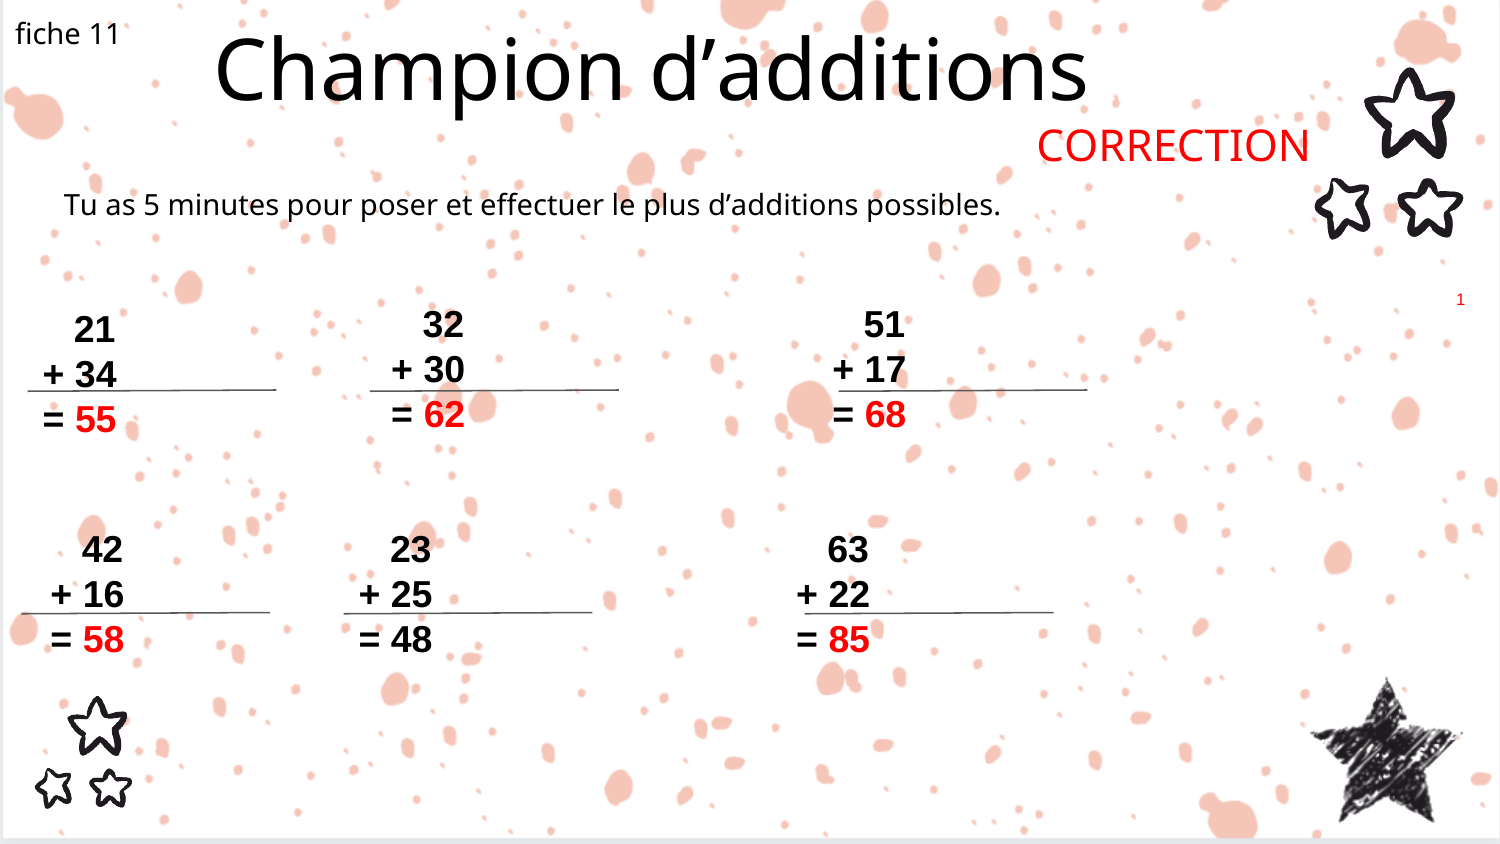

fiche 11
Champion d’additions
CORRECTION
Tu as 5 minutes pour poser et effectuer le plus d’additions possibles.
1
 32
+ 30
= 62
 51
+ 17
= 68
 21
+ 34
= 55
 42
+ 16
= 58
 23
+ 25
= 48
 63
+ 22
= 85